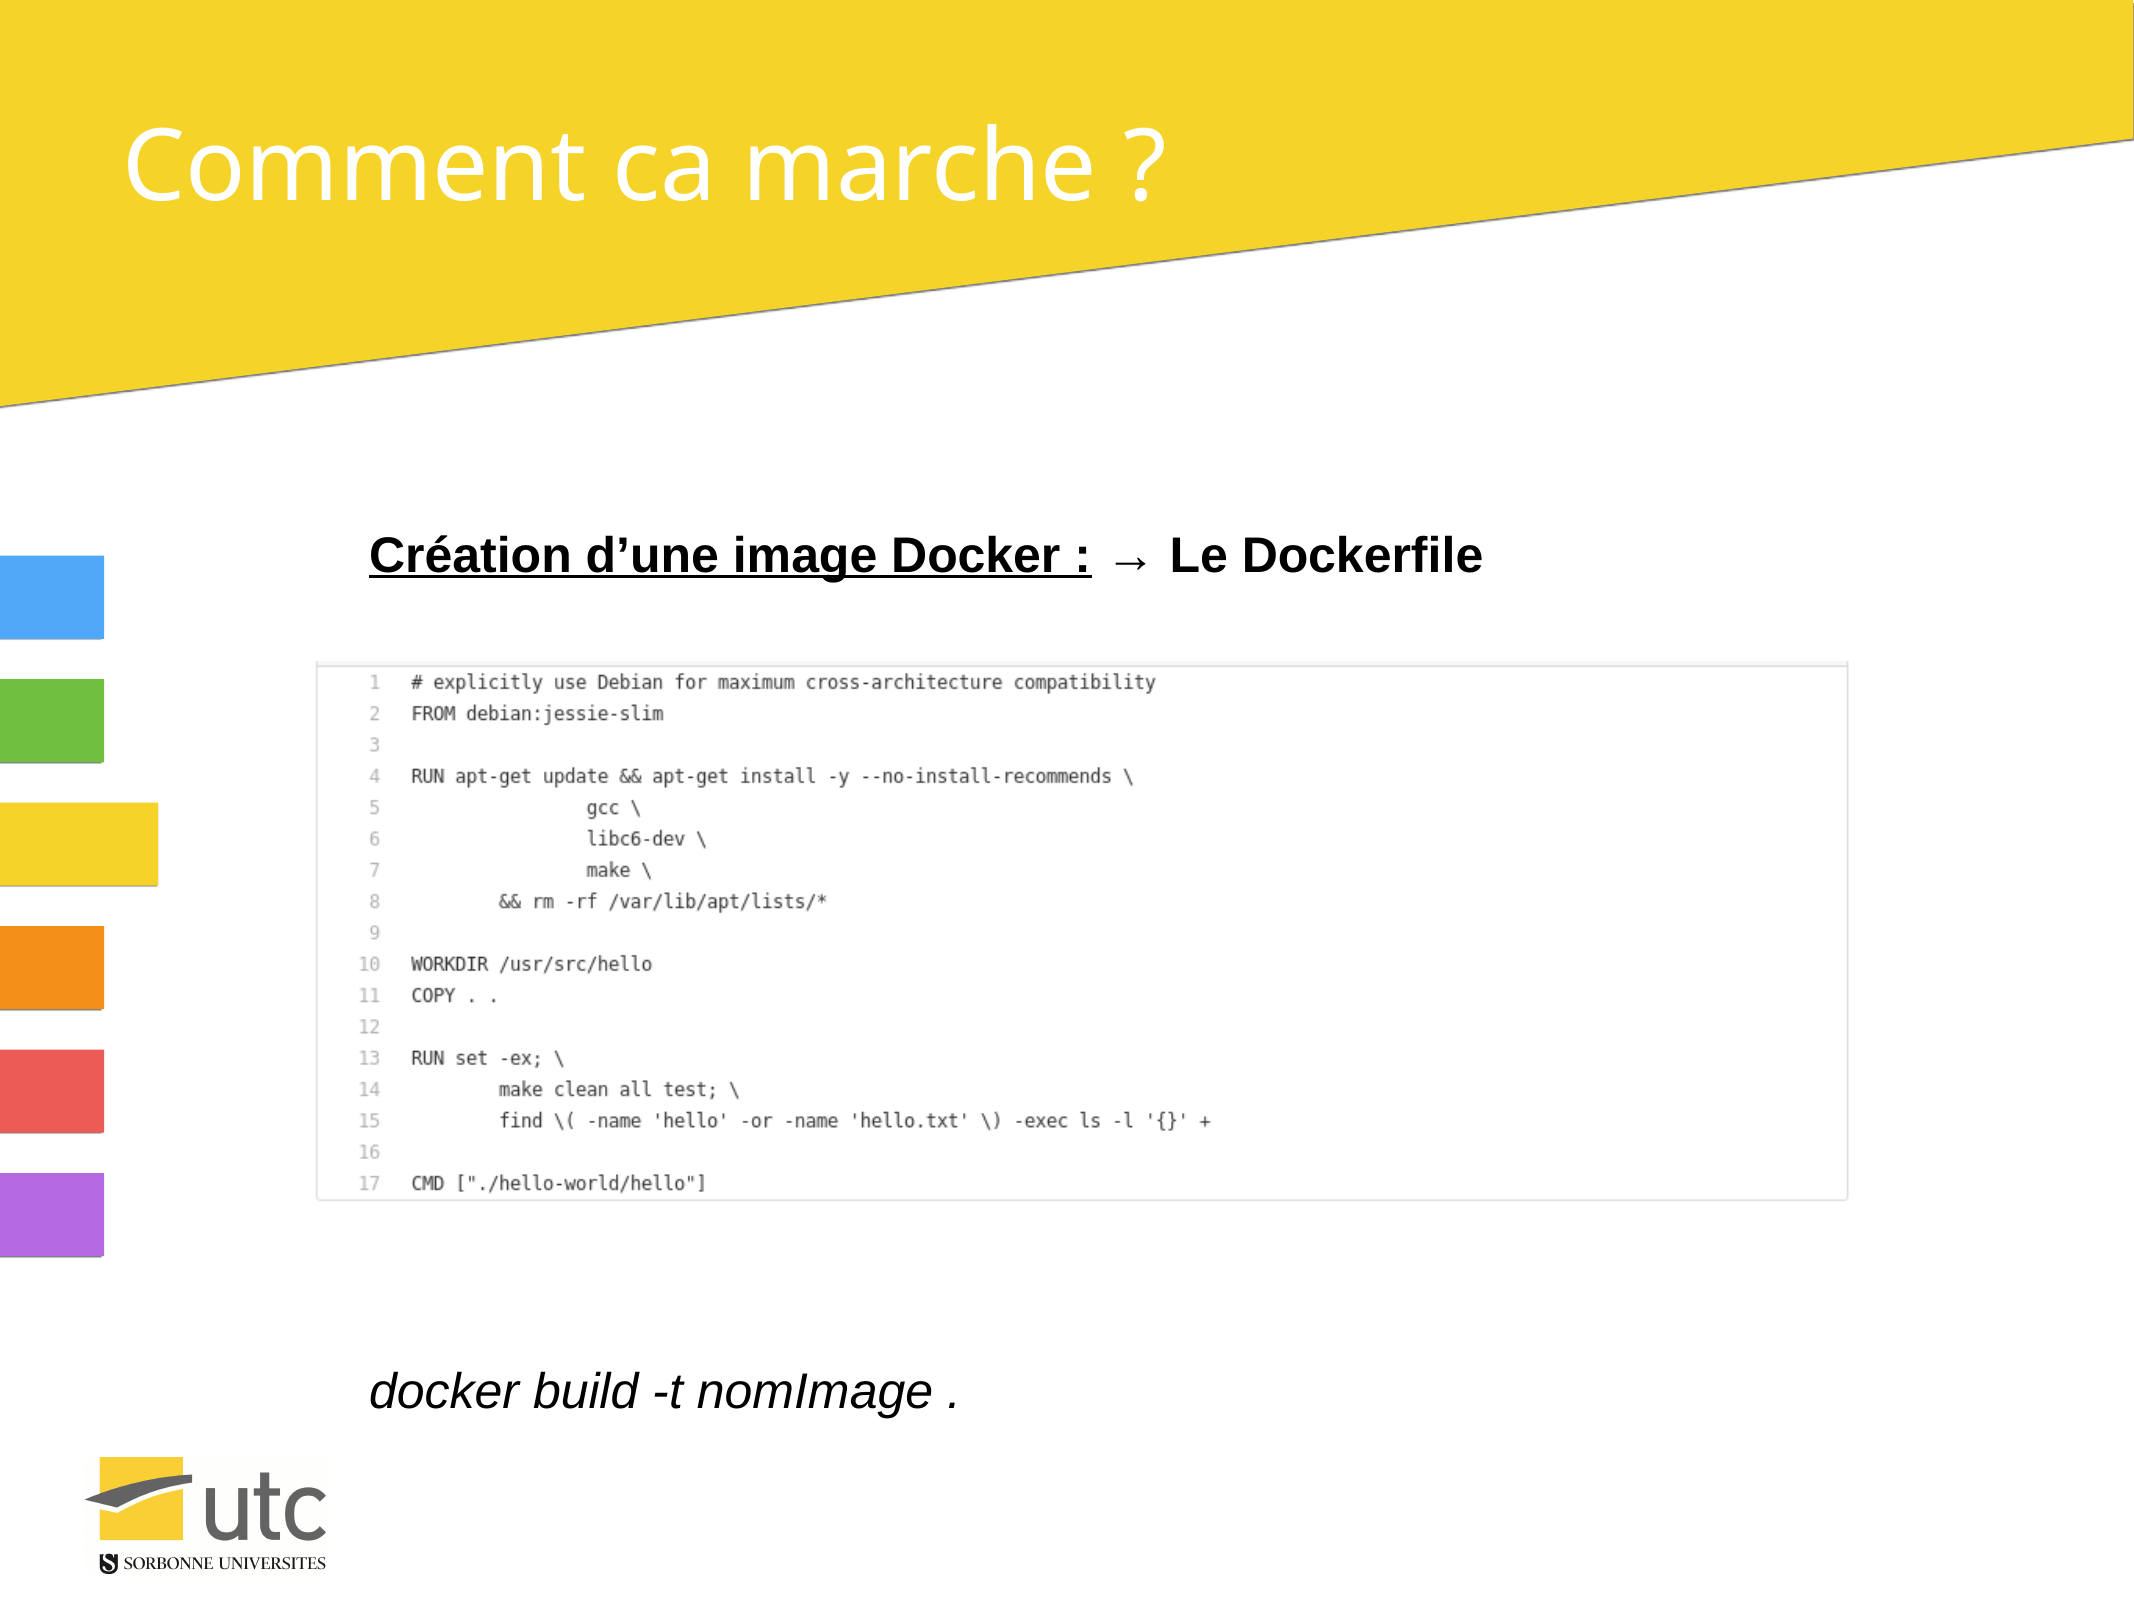

#
Comment ca marche ?
Création d’une image Docker : → Le Dockerfile
docker build -t nomImage .